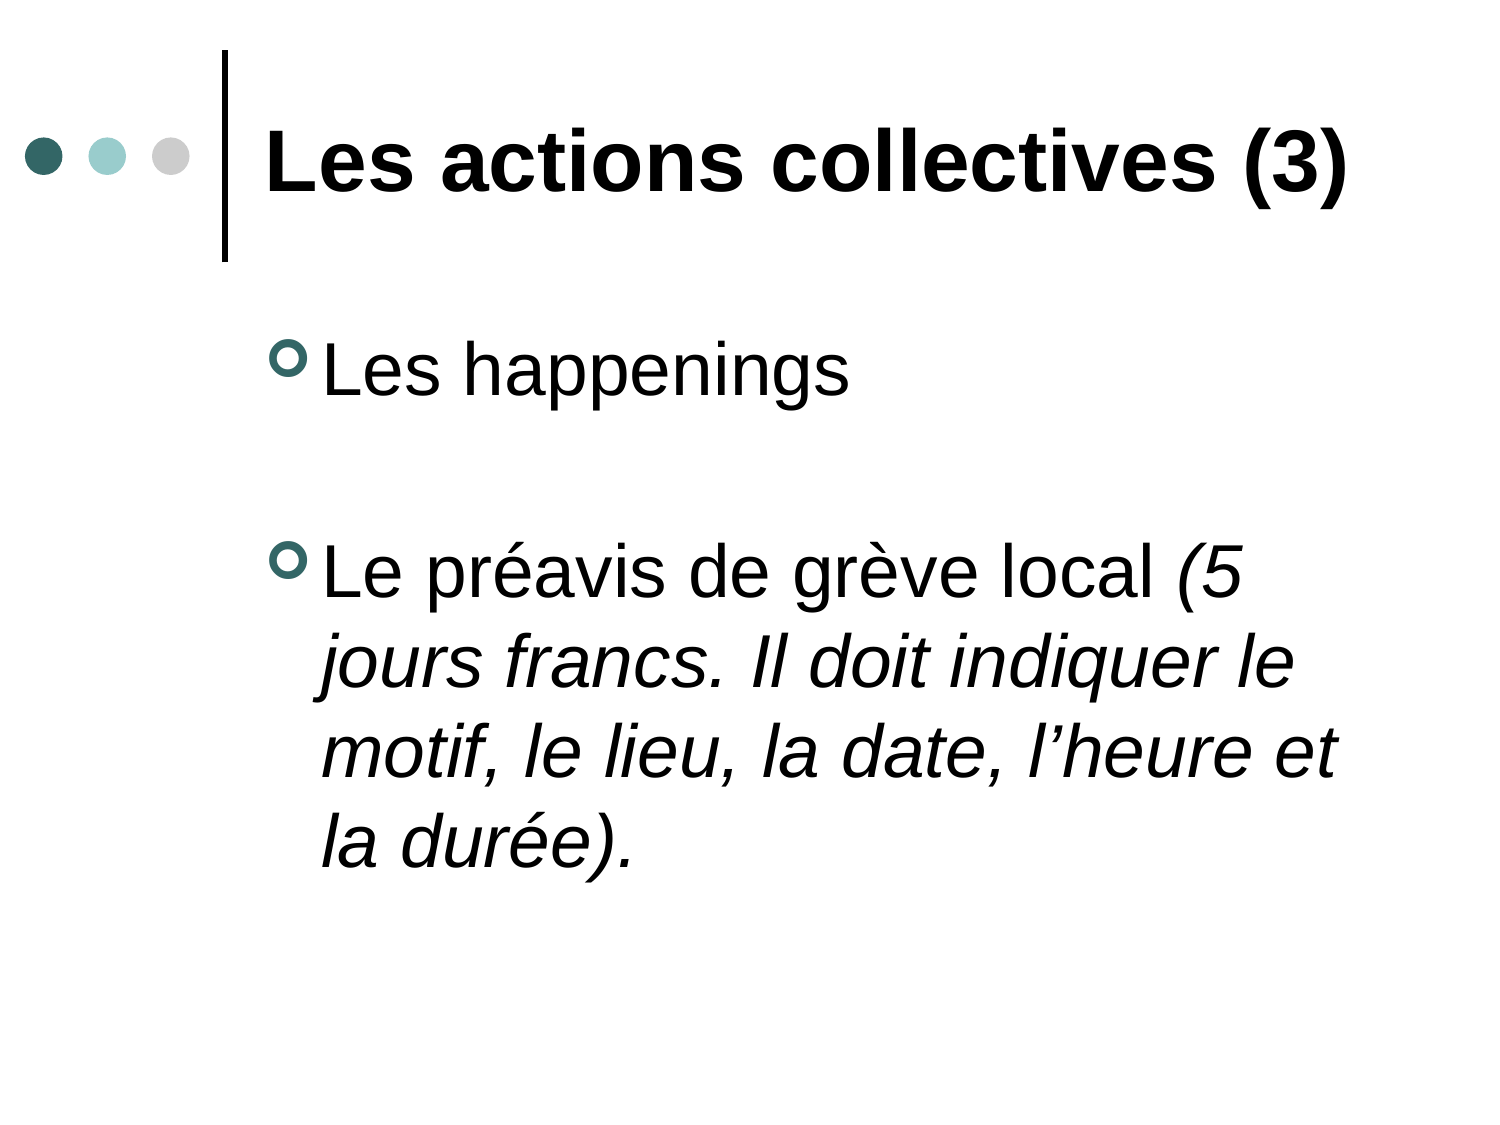

# Les actions collectives (3)
Les happenings
Le préavis de grève local (5 jours francs. Il doit indiquer le motif, le lieu, la date, l’heure et la durée).